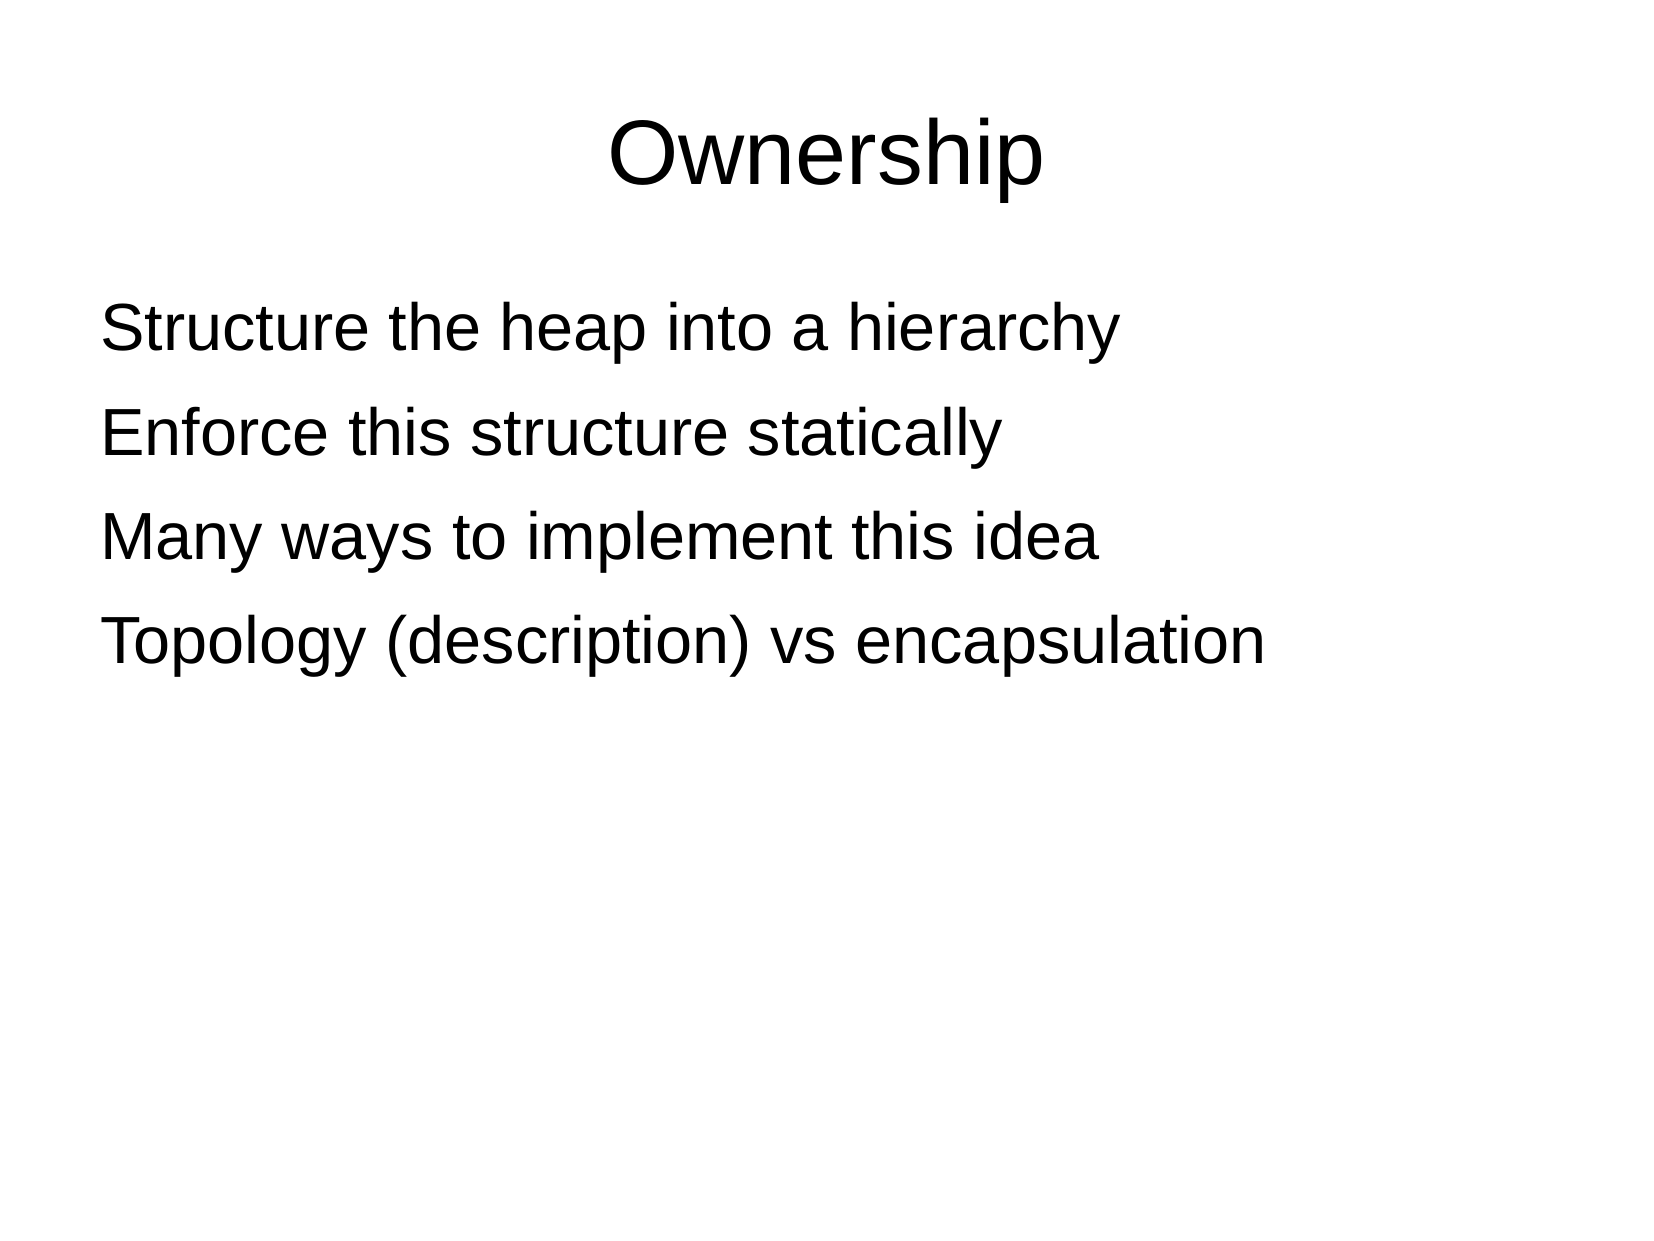

# Ownership
Structure the heap into a hierarchy
Enforce this structure statically
Many ways to implement this idea
Topology (description) vs encapsulation